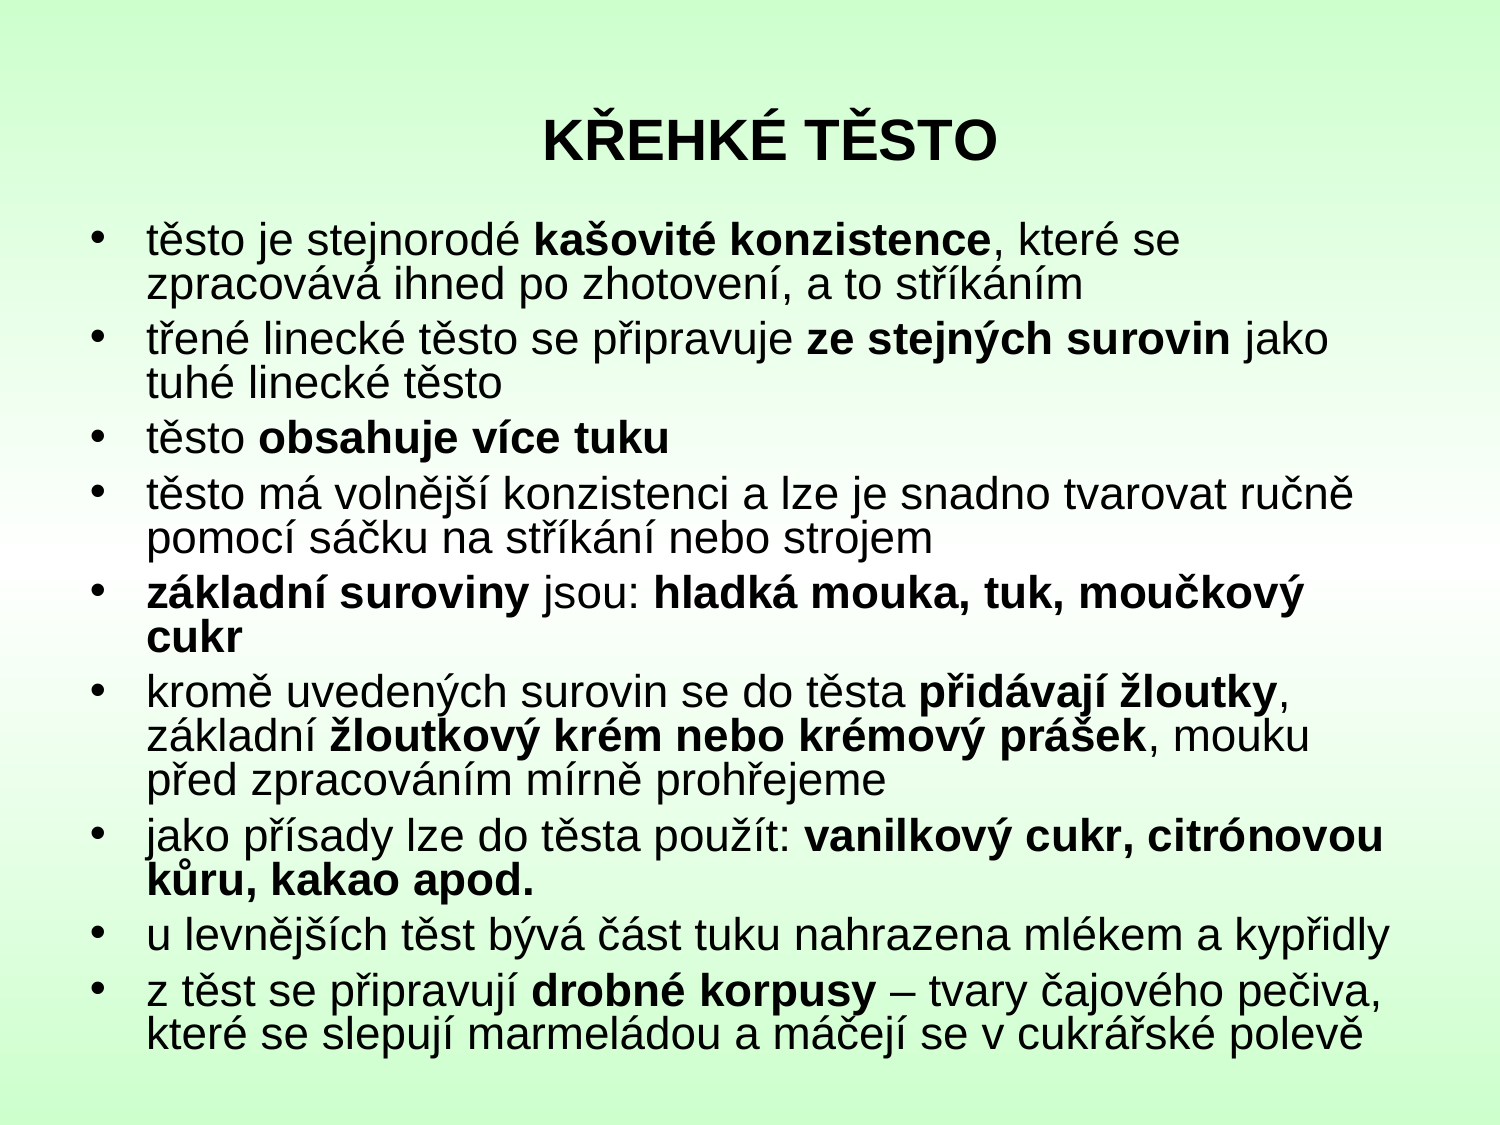

# KŘEHKÉ TĚSTO
těsto je stejnorodé kašovité konzistence, které se zpracovává ihned po zhotovení, a to stříkáním
třené linecké těsto se připravuje ze stejných surovin jako tuhé linecké těsto
těsto obsahuje více tuku
těsto má volnější konzistenci a lze je snadno tvarovat ručně pomocí sáčku na stříkání nebo strojem
základní suroviny jsou: hladká mouka, tuk, moučkový cukr
kromě uvedených surovin se do těsta přidávají žloutky, základní žloutkový krém nebo krémový prášek, mouku před zpracováním mírně prohřejeme
jako přísady lze do těsta použít: vanilkový cukr, citrónovou kůru, kakao apod.
u levnějších těst bývá část tuku nahrazena mlékem a kypřidly
z těst se připravují drobné korpusy – tvary čajového pečiva, které se slepují marmeládou a máčejí se v cukrářské polevě